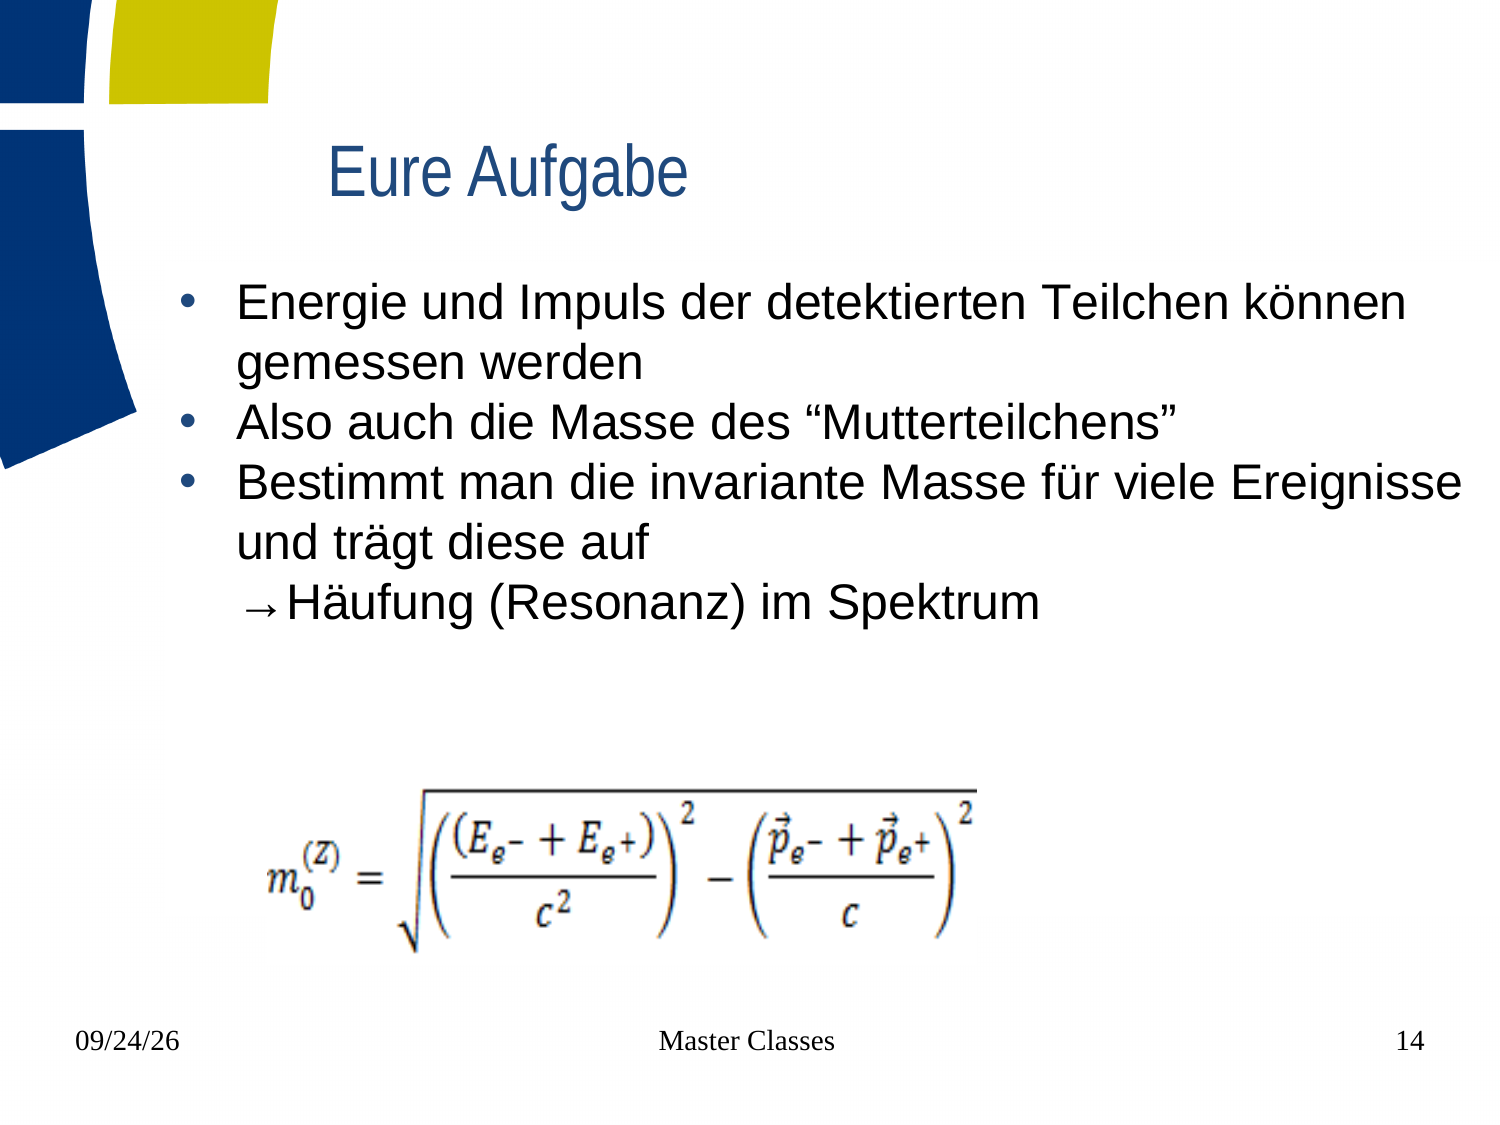

# Eure Aufgabe
Energie und Impuls der detektierten Teilchen können gemessen werden
Also auch die Masse des “Mutterteilchens”
Bestimmt man die invariante Masse für viele Ereignisse und trägt diese auf
→Häufung (Resonanz) im Spektrum
International Masterclasses 2013
14